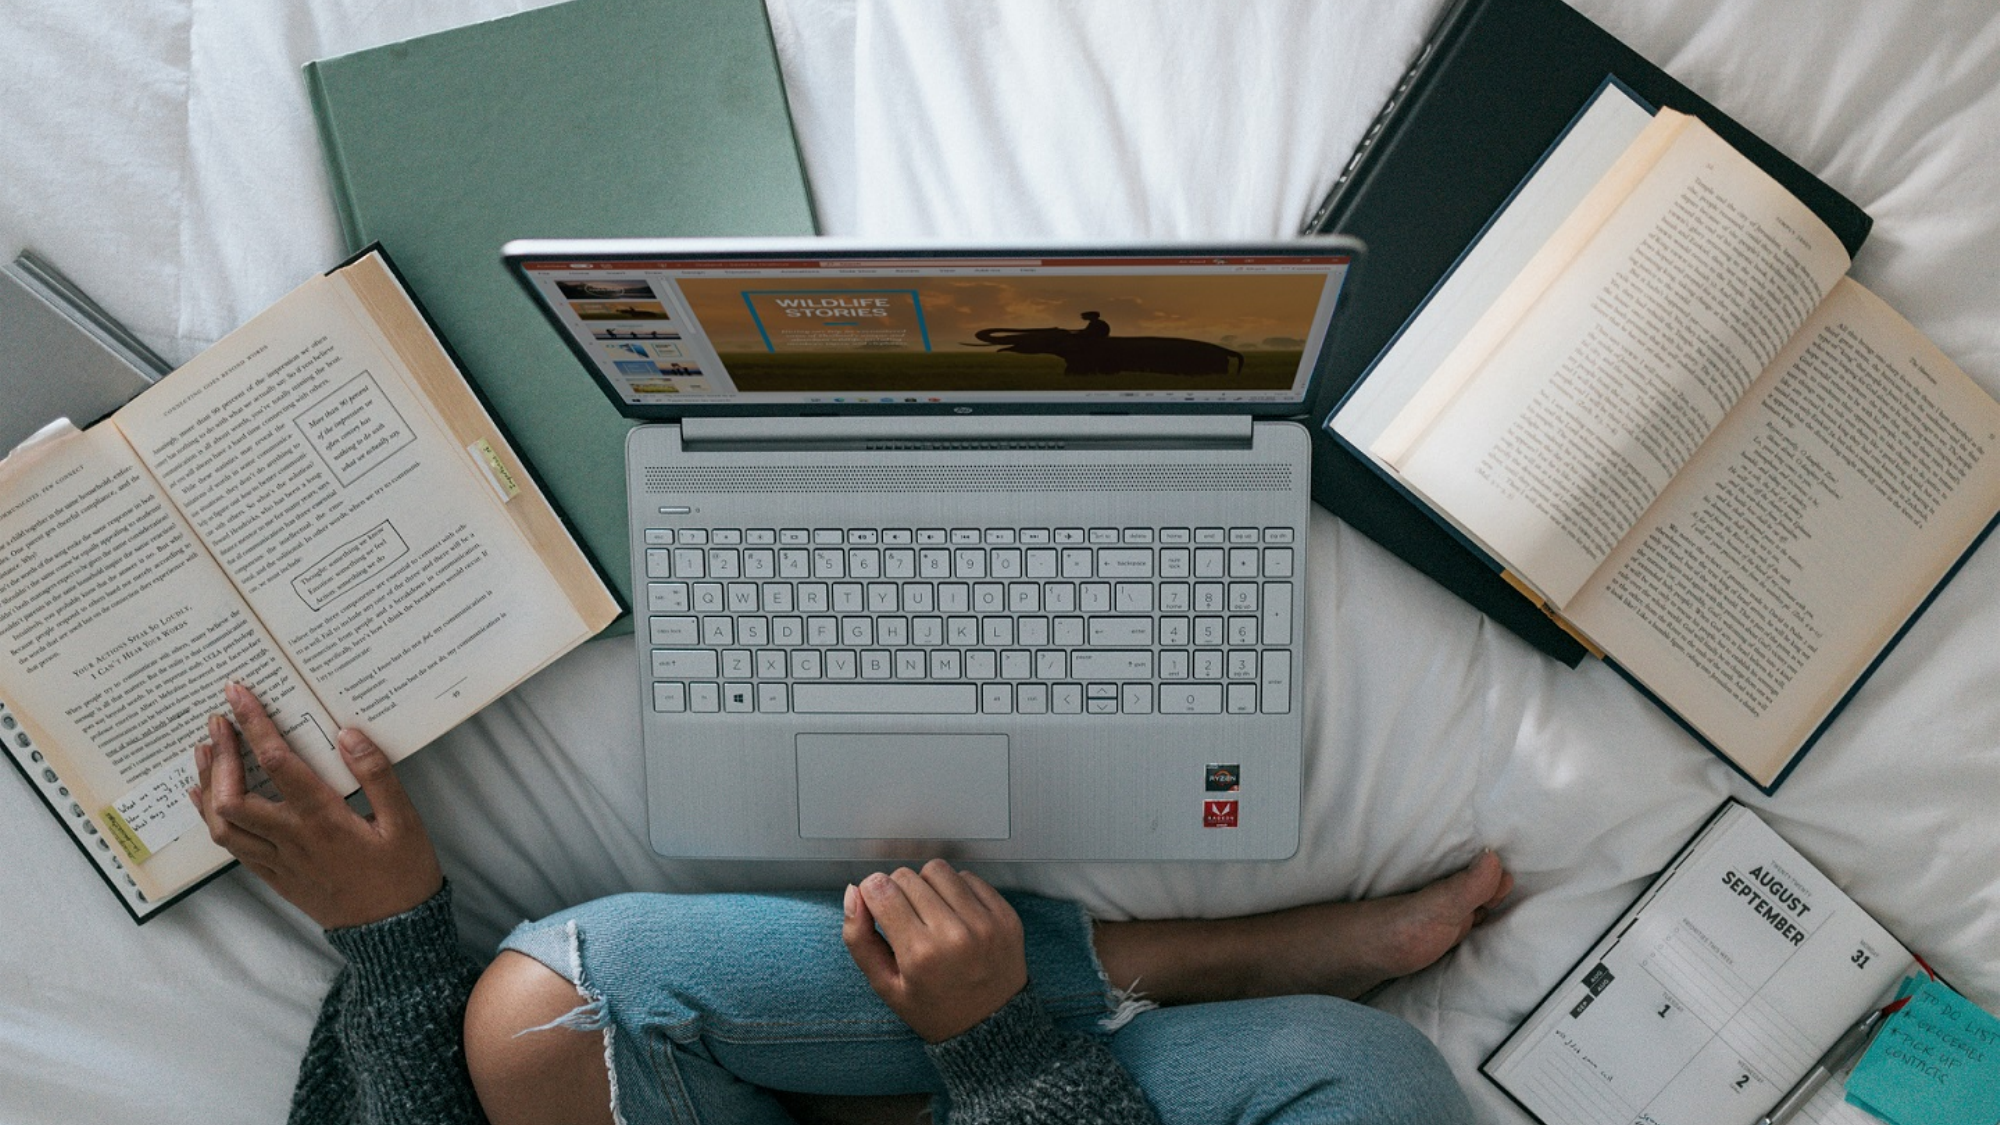

Nie uczymy się dla szkoły, lecz dla życia. (Celem zdobywania wiedzy nie jest zadowolenie nauczyciela, ale zaspokojenie potrzeby życiowej.)
Błądzić jest rzeczą ludzką. (Człowiek, który nie robi błędów, zwykle nie robi nic.)
Co dwie głowy to nie jedna. (Dwie osoby są wstanie zdziałać więcej niż jedna.)
Czego Jaś się nie nauczy, tego Jan nie będzie umiał. (Wiedza i umiejętności, które zdobywamy w czasie dzieciństwa pozostają nam na całe życie.)
Człowiek uczy się na błędach. (Popełniając błędy, stajemy się mądrzejsi i bardziej doświadczeni.)
 Czym skorupka za młodu nasiąknie, tym na starość trąci. (Ujemne cechy nabyte w młodości nie dają się później wykorzenić.)
Kto pyta nie błądzi. (Korzystając z doświadczenia i mądrości innych ludzi, nie popełnimy tych samych błędów, które mogą być złe w skutkach.)
Każdy początek jest trudny. (Każdy początek jest trudny, najciężej zrobić pierwszy krok)
Iść po rozum do głowy. (Zastanowić się, znaleźć rozwiązanie, pomyśleć nad czymś i znaleźć na coś radę.)
Na naukę nigdy nie jest za późno. (Nigdy nie jest więc za późno żeby zacząć coś nowego, w tym naukę, wszak człowiek uczy się całe życie.)
Poznać po słowie, co u kogo w głowie. (Człowieka można poznać po tym, w jaki sposób się wypowiada, czyli możemy się łatwo dowiedzieć czy osoba jest inteligentna.)
PRZYSŁOWIA ZWIĄZANE Z NAUKĄ